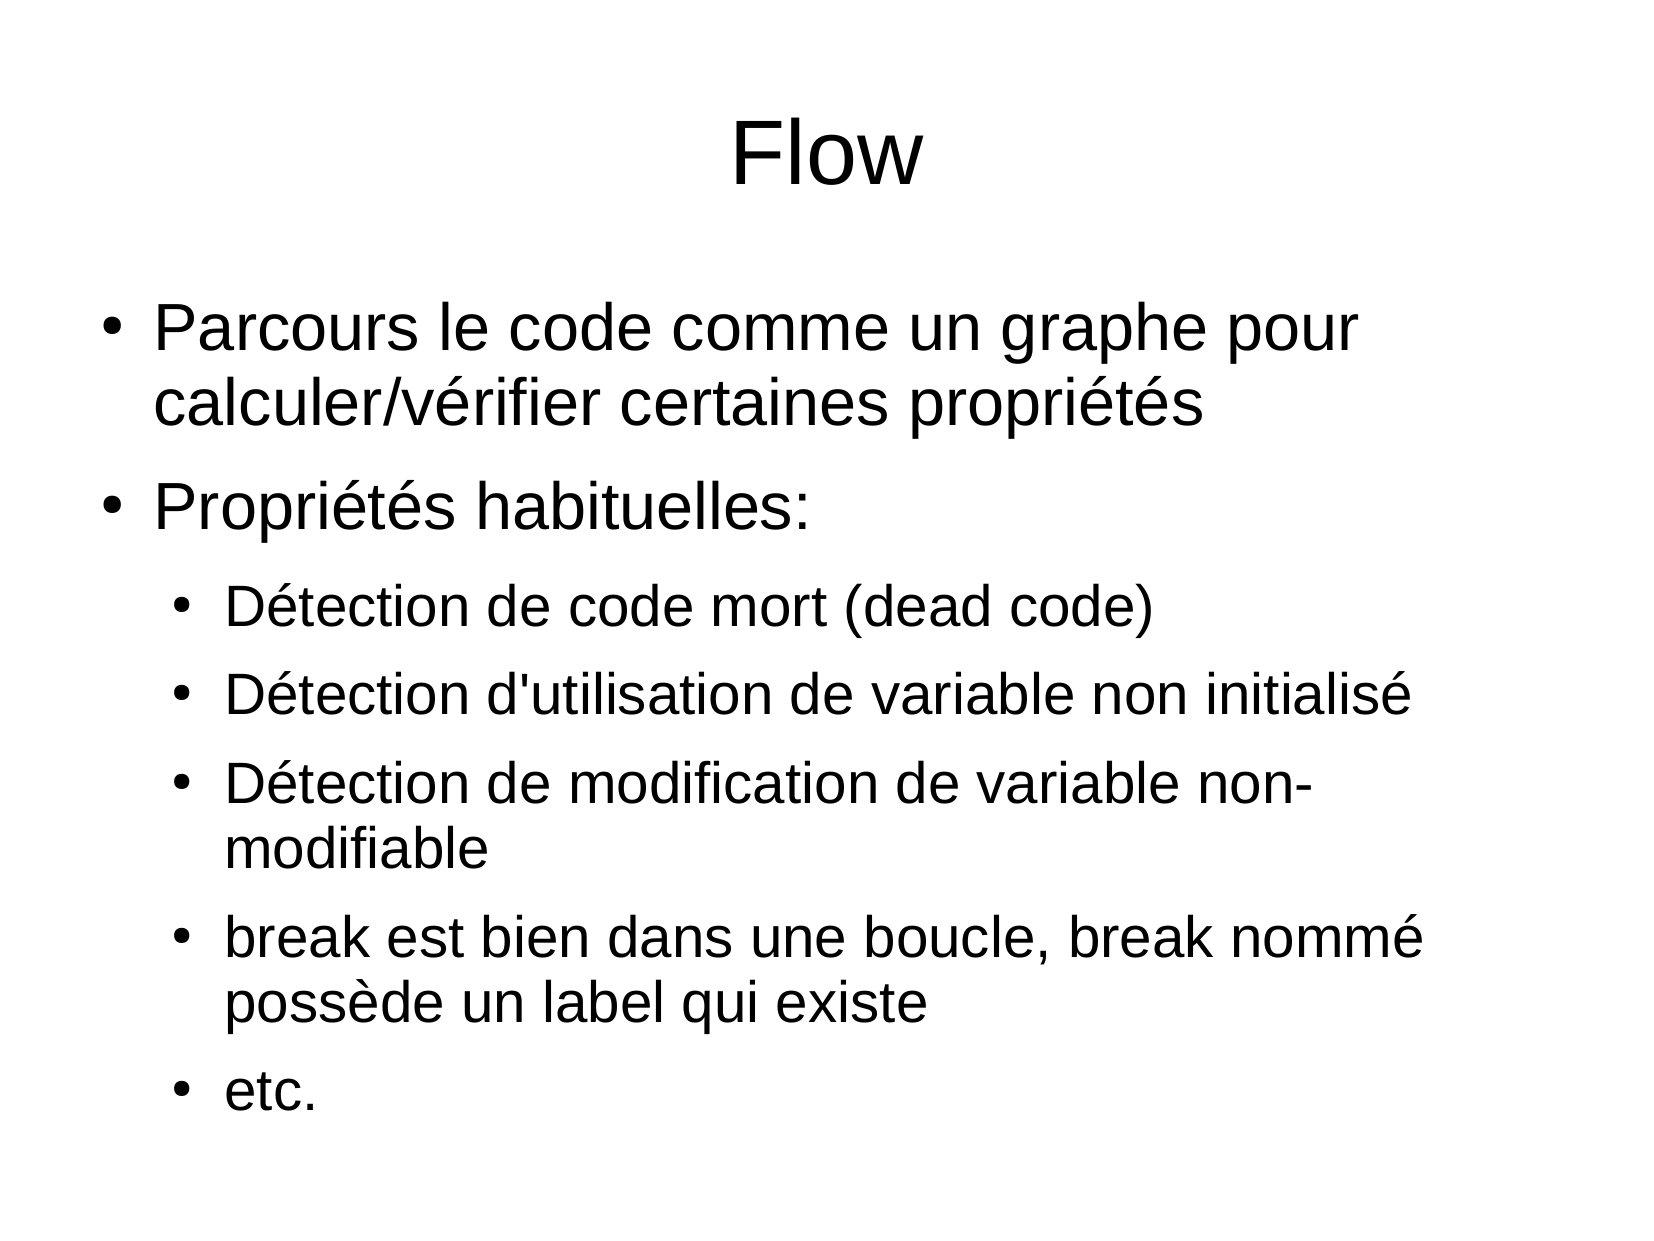

# Flow
Parcours le code comme un graphe pour calculer/vérifier certaines propriétés
Propriétés habituelles:
Détection de code mort (dead code)
Détection d'utilisation de variable non initialisé
Détection de modification de variable non-modifiable
break est bien dans une boucle, break nommé
possède un label qui existe
etc.